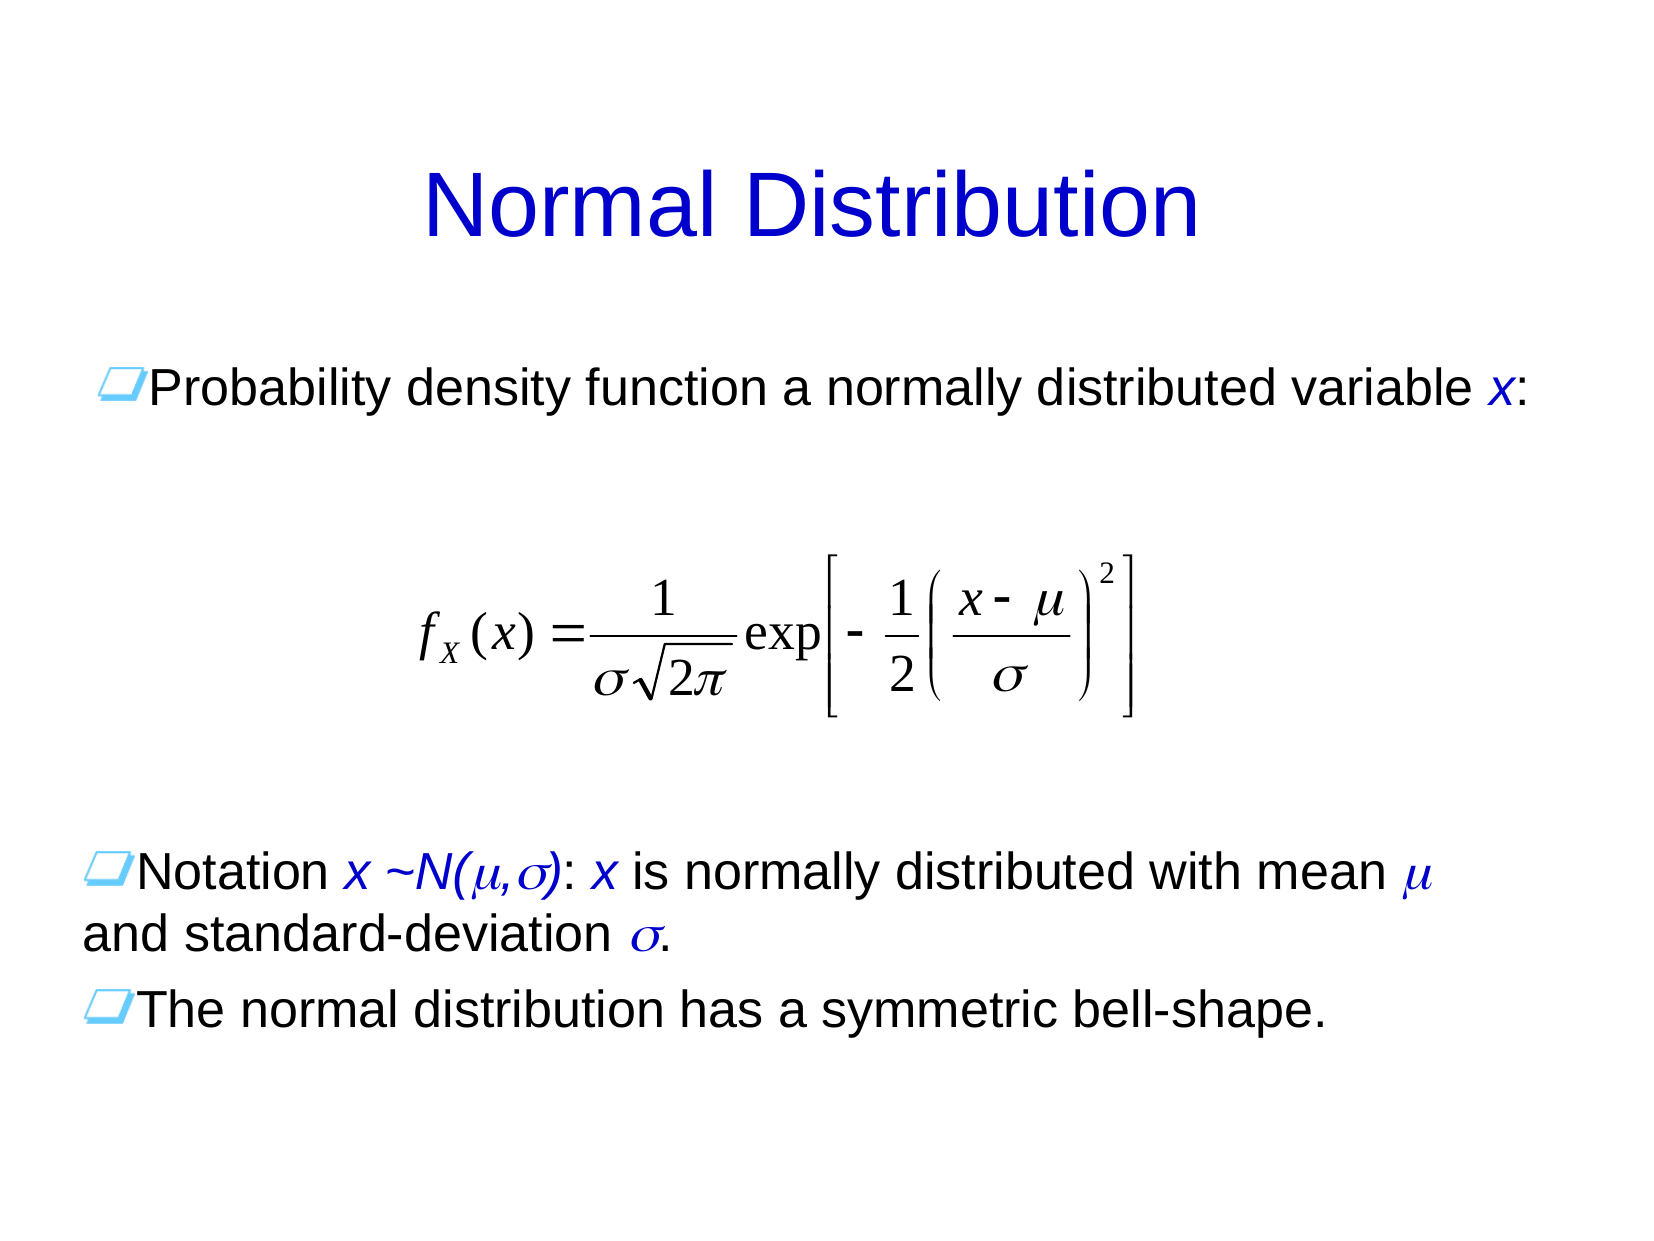

# Normal Distribution
Probability density function a normally distributed variable x:
Notation x ~N(,): x is normally distributed with mean  and standard-deviation .
The normal distribution has a symmetric bell-shape.